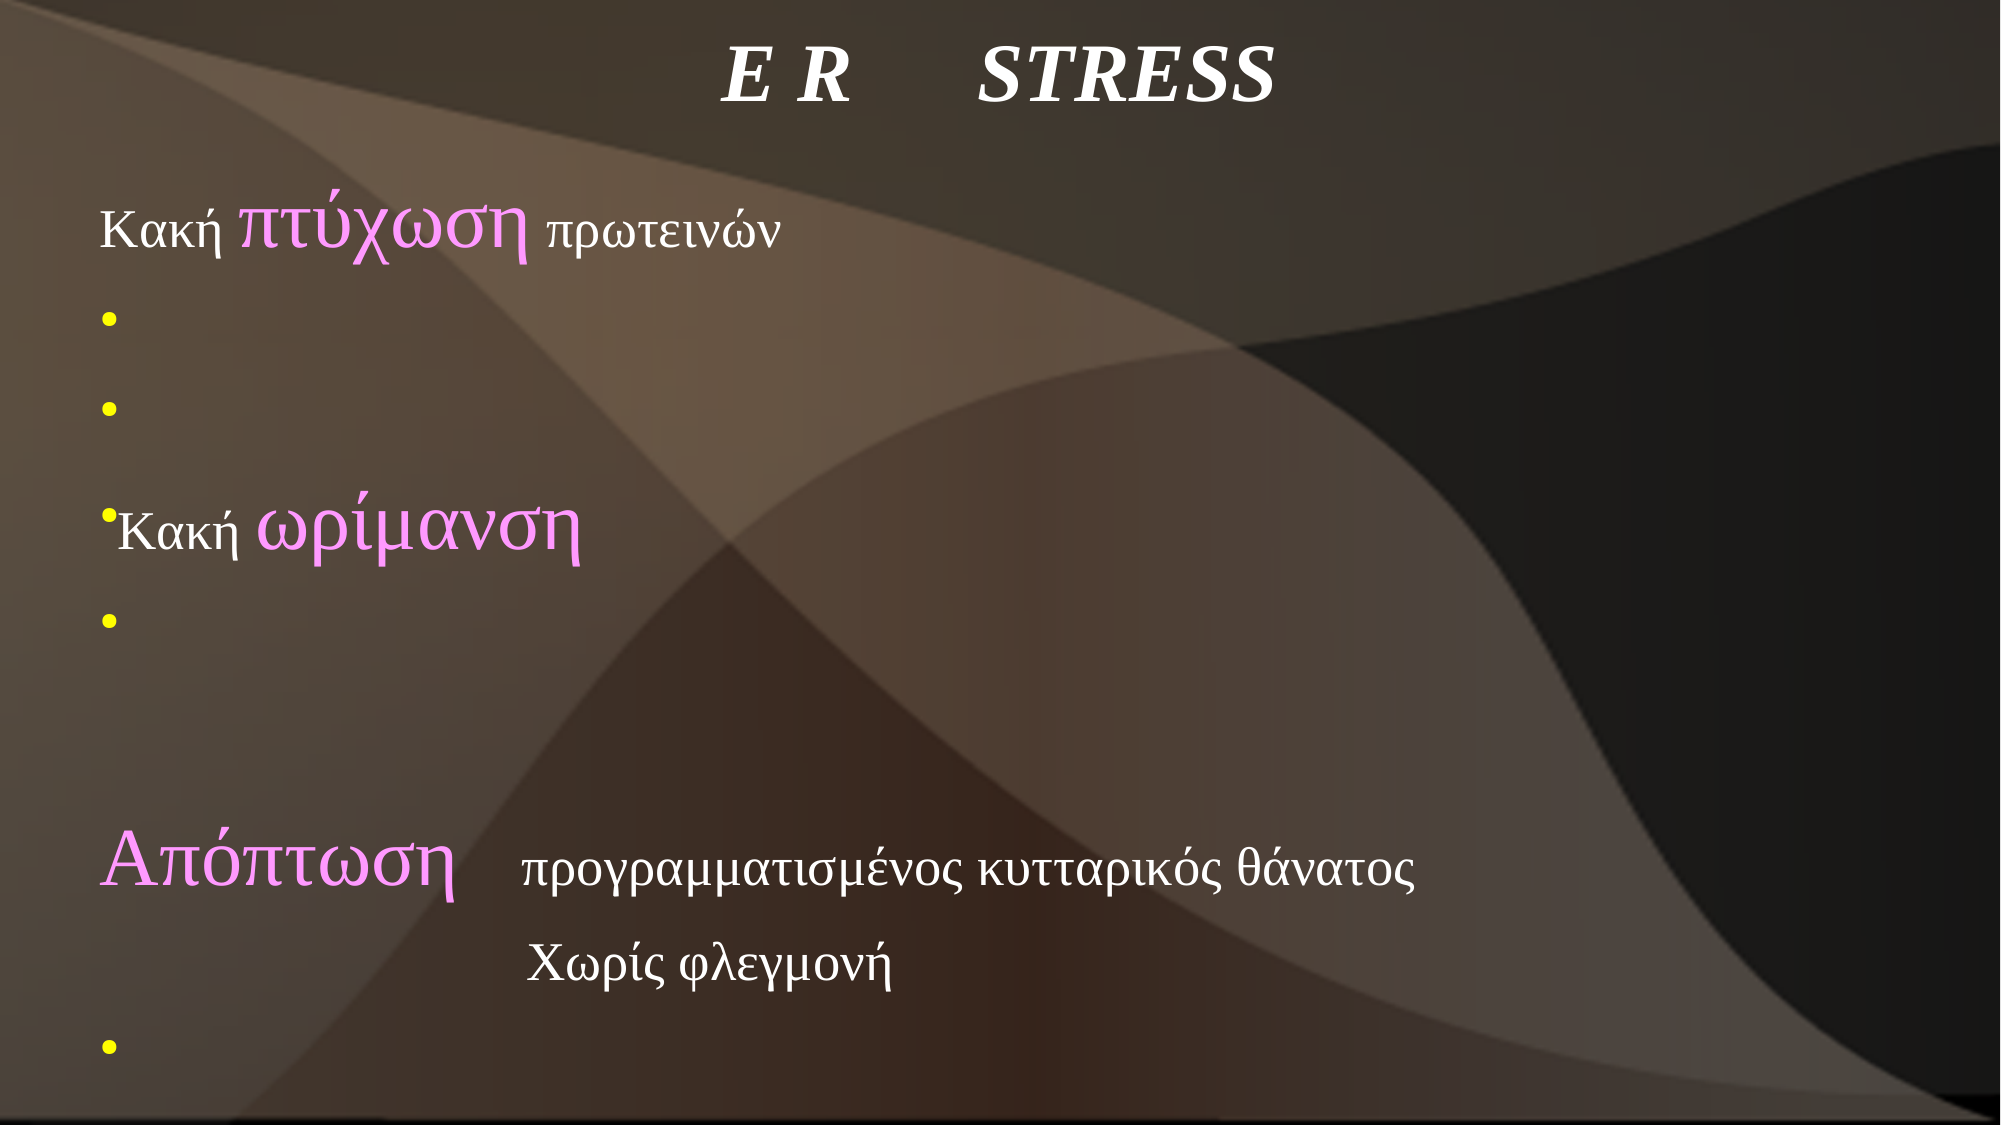

# Ε R STRESS
Κακή πτύχωση πρωτεινών
Κακή ωρίμανση
Απόπτωση προγραμματισμένος κυτταρικός θάνατος
 Χωρίς φλεγμονή